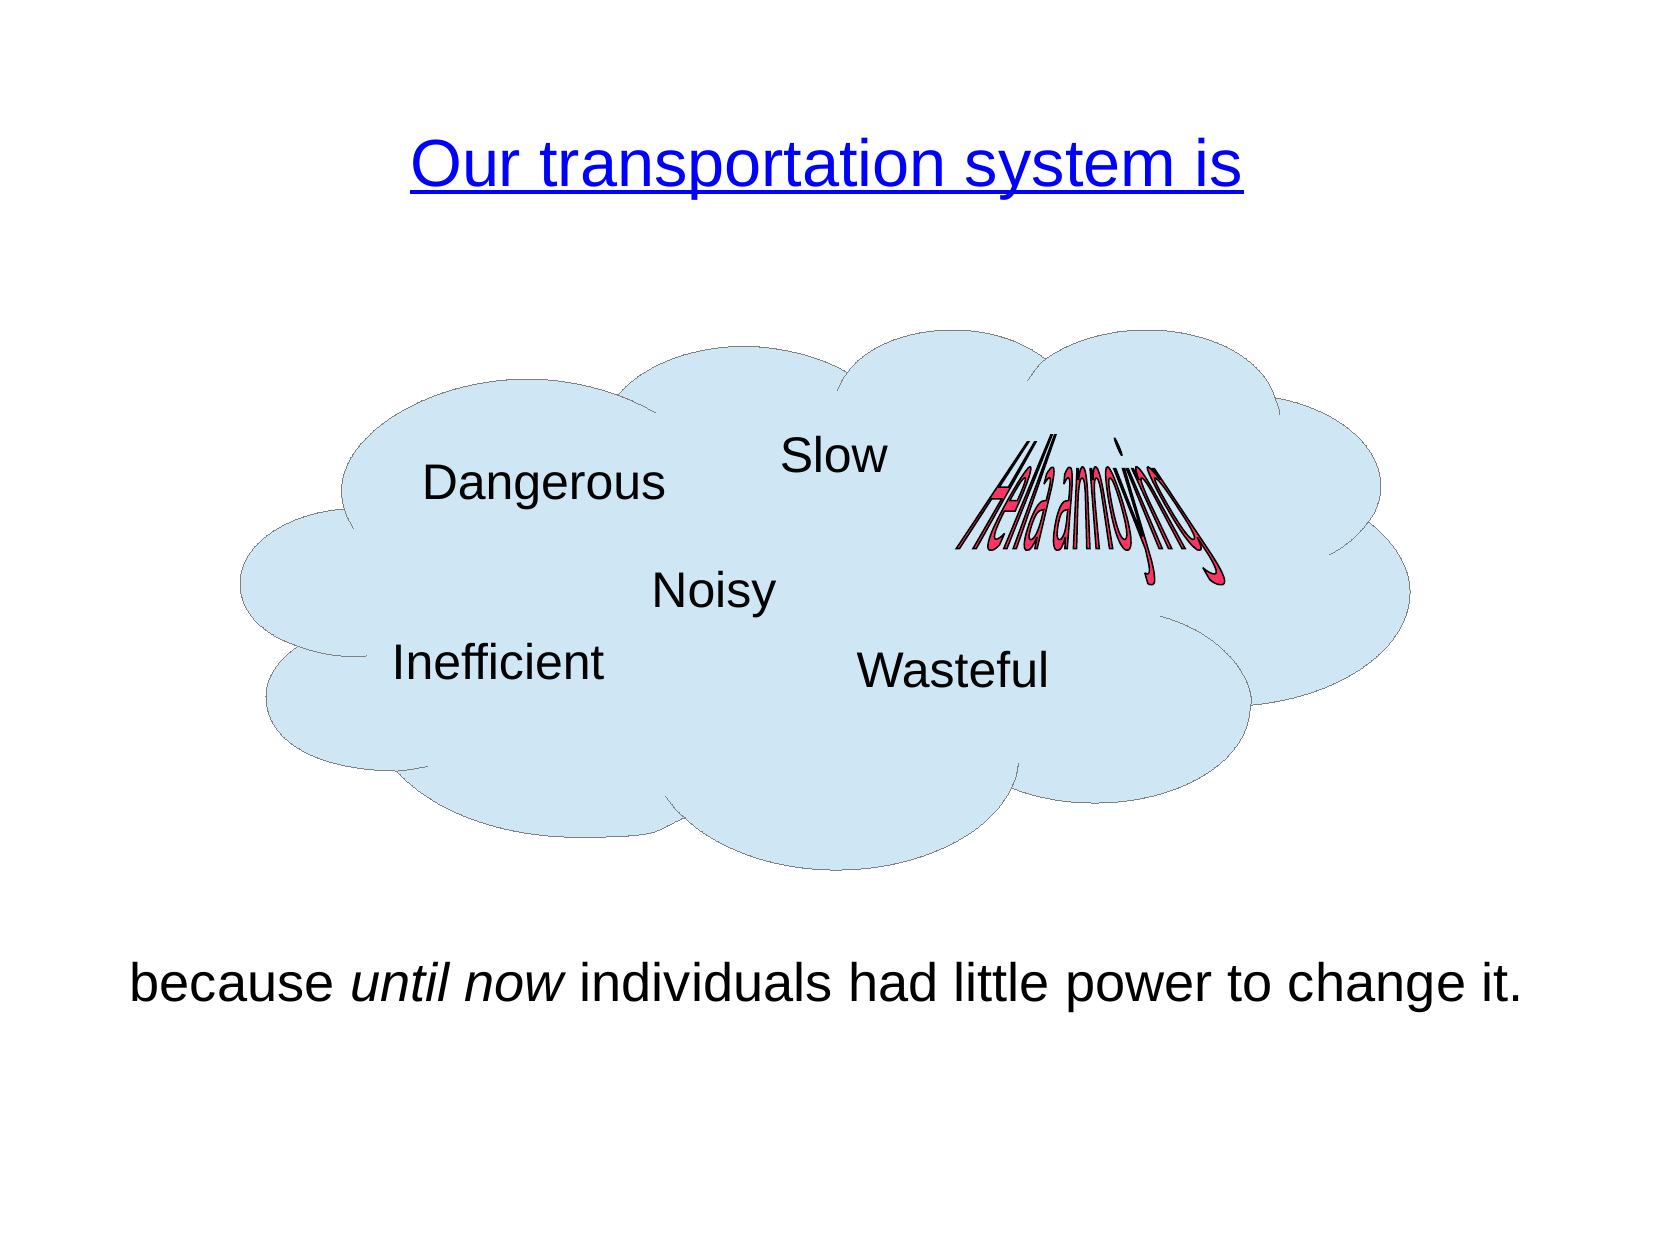

# Our transportation system is
Slow
Hella annoying
Dangerous
Noisy
Inefficient
Wasteful
because until now individuals had little power to change it.